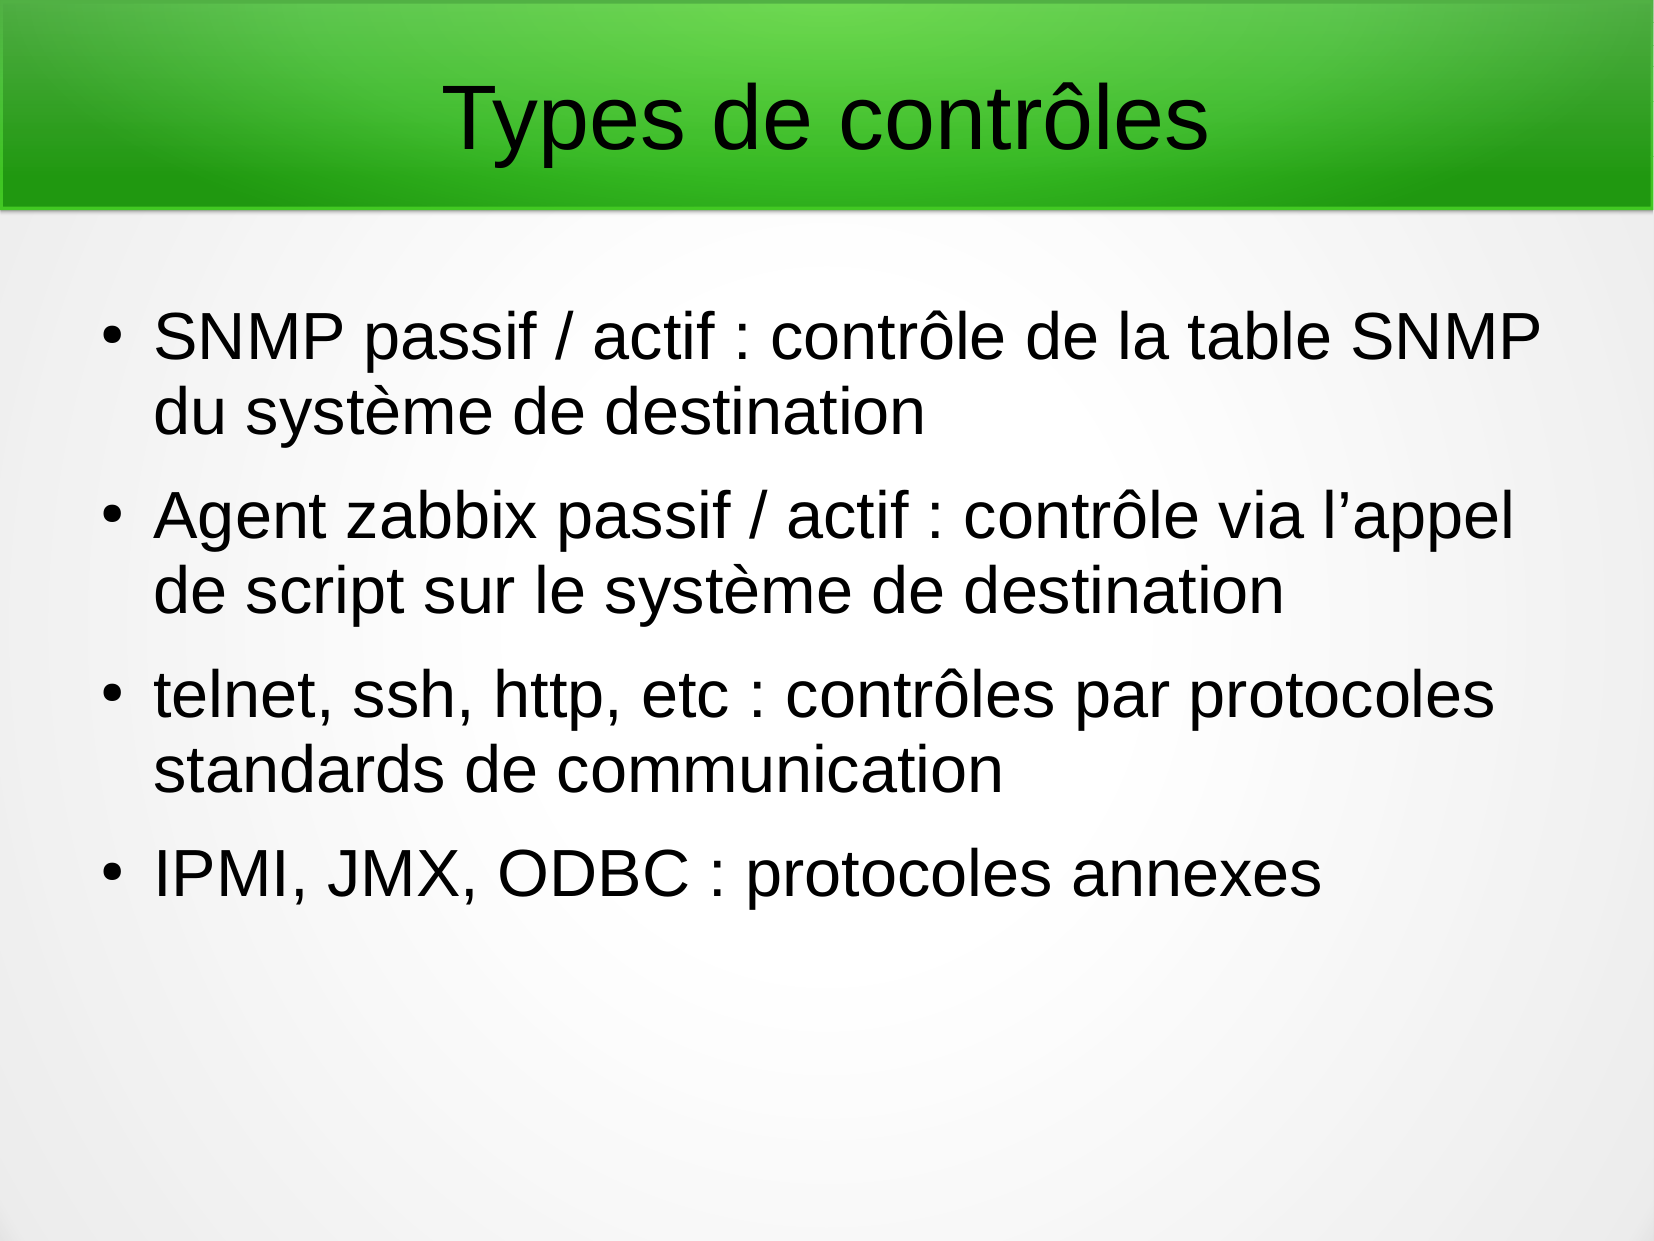

# Types de contrôles
SNMP passif / actif : contrôle de la table SNMP du système de destination
Agent zabbix passif / actif : contrôle via l’appel de script sur le système de destination
telnet, ssh, http, etc : contrôles par protocoles standards de communication
IPMI, JMX, ODBC : protocoles annexes